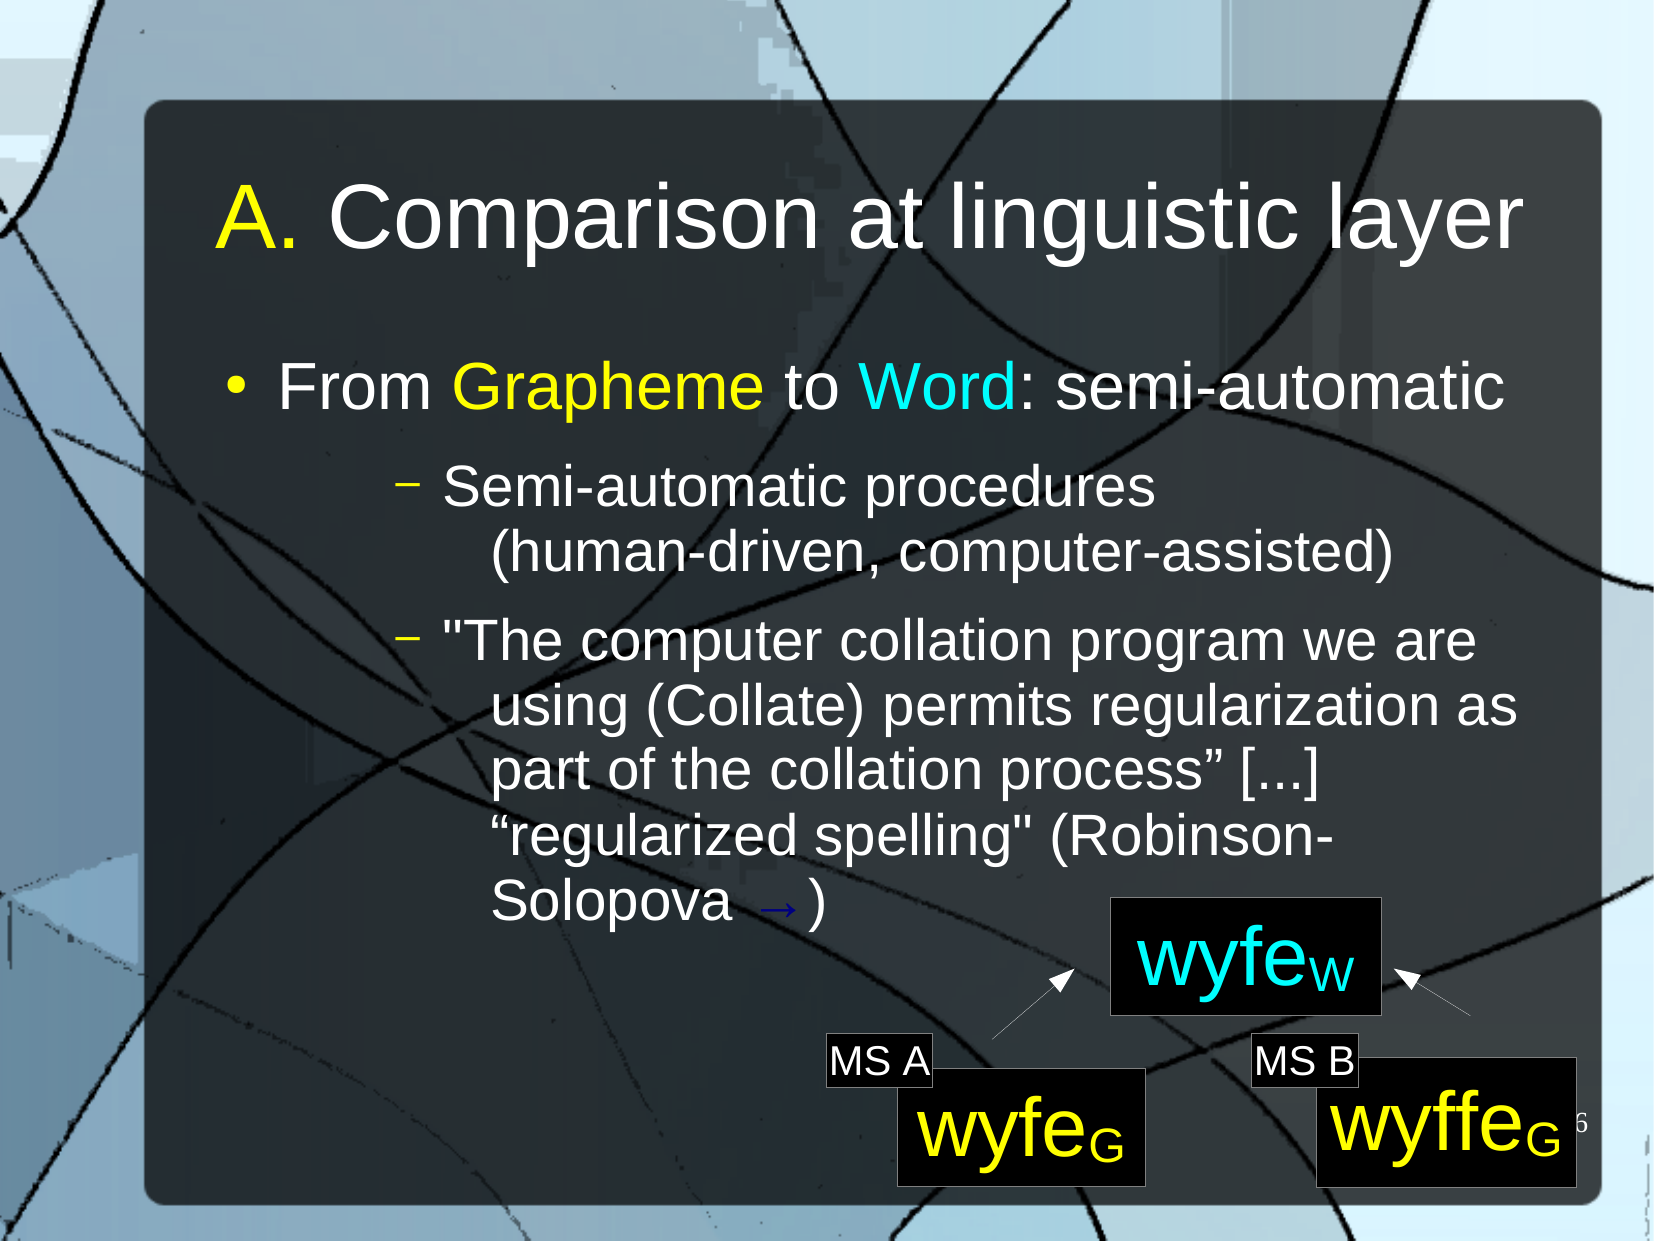

# A. Comparison at linguistic layer
From Grapheme to Word: semi-automatic
Semi-automatic procedures
(human-driven, computer-assisted)
"The computer collation program we are using (Collate) permits regularization as part of the collation process” [...] “regularized spelling" (Robinson-Solopova →)
wyfeW
MS A
MS B
wyffeG
wyfeG
36